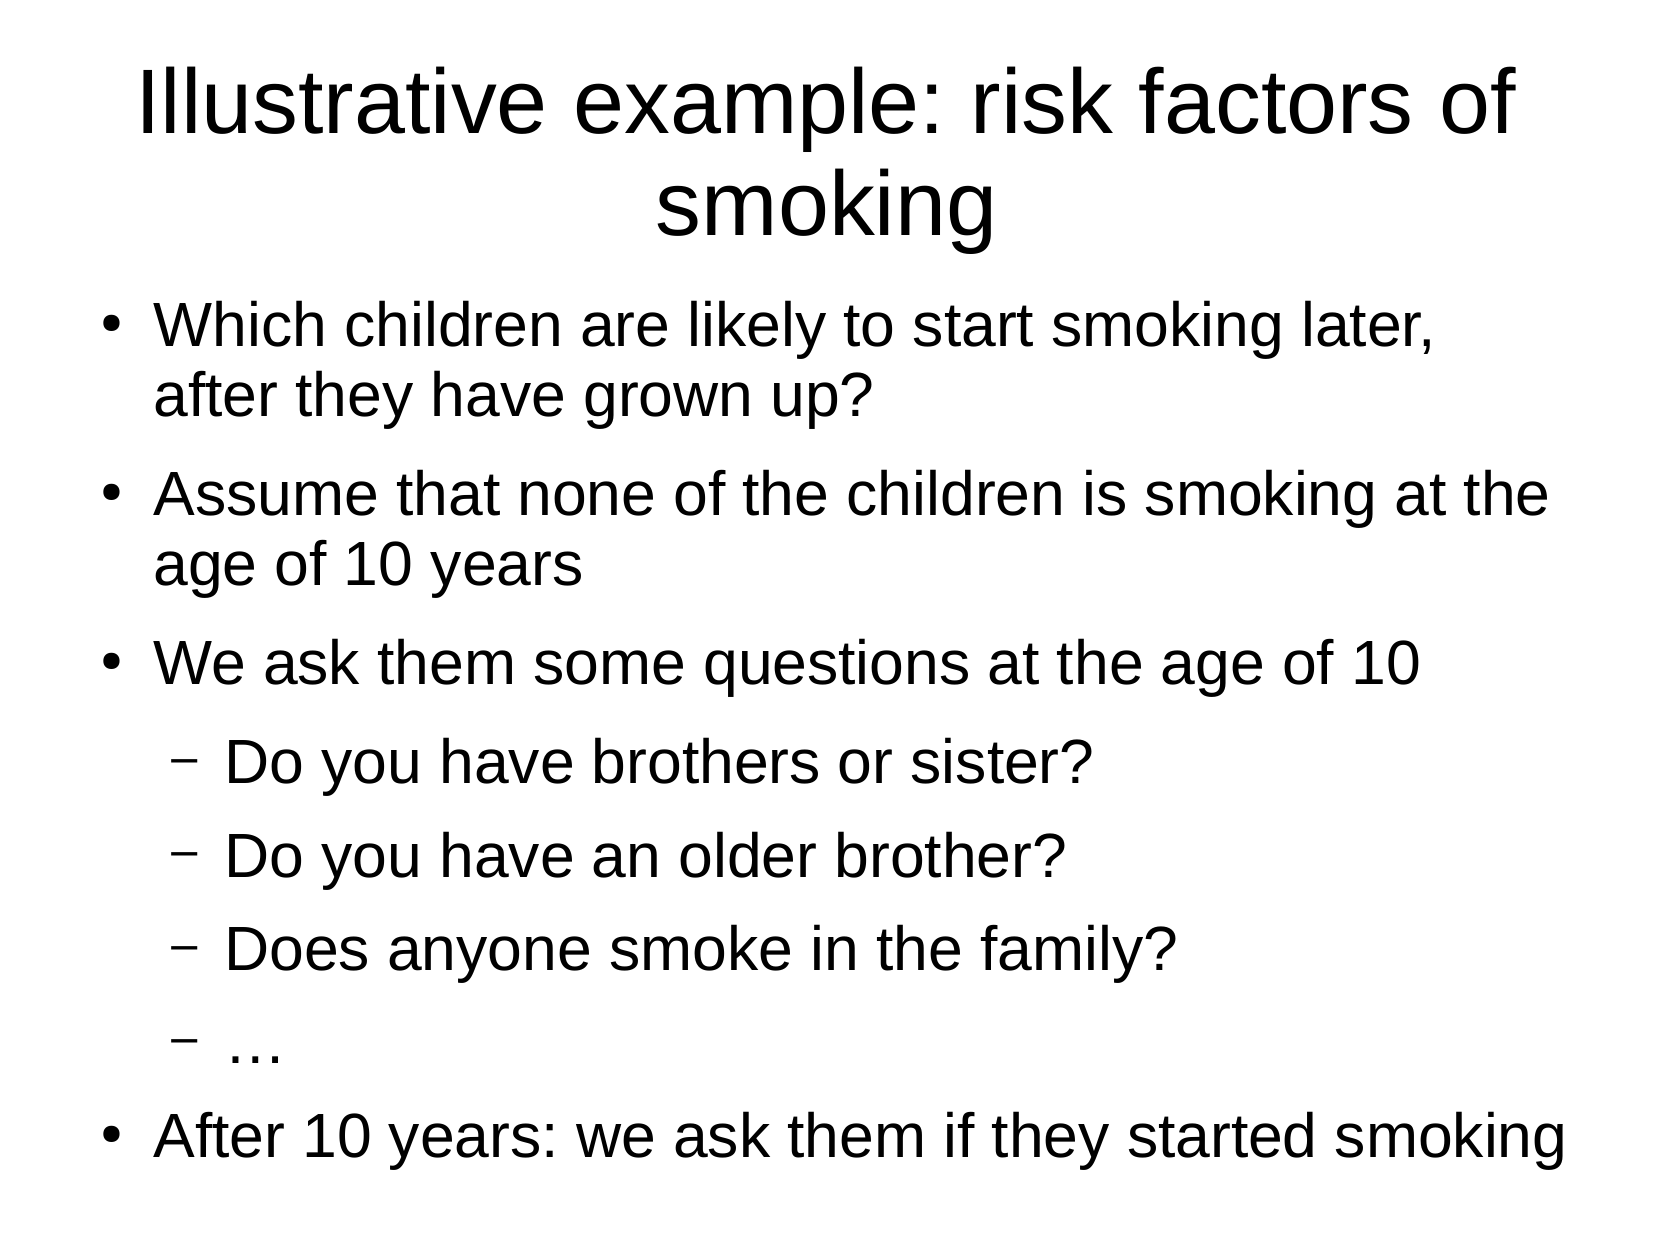

# Illustrative example: risk factors of smoking
Which children are likely to start smoking later, after they have grown up?
Assume that none of the children is smoking at the age of 10 years
We ask them some questions at the age of 10
Do you have brothers or sister?
Do you have an older brother?
Does anyone smoke in the family?
…
After 10 years: we ask them if they started smoking